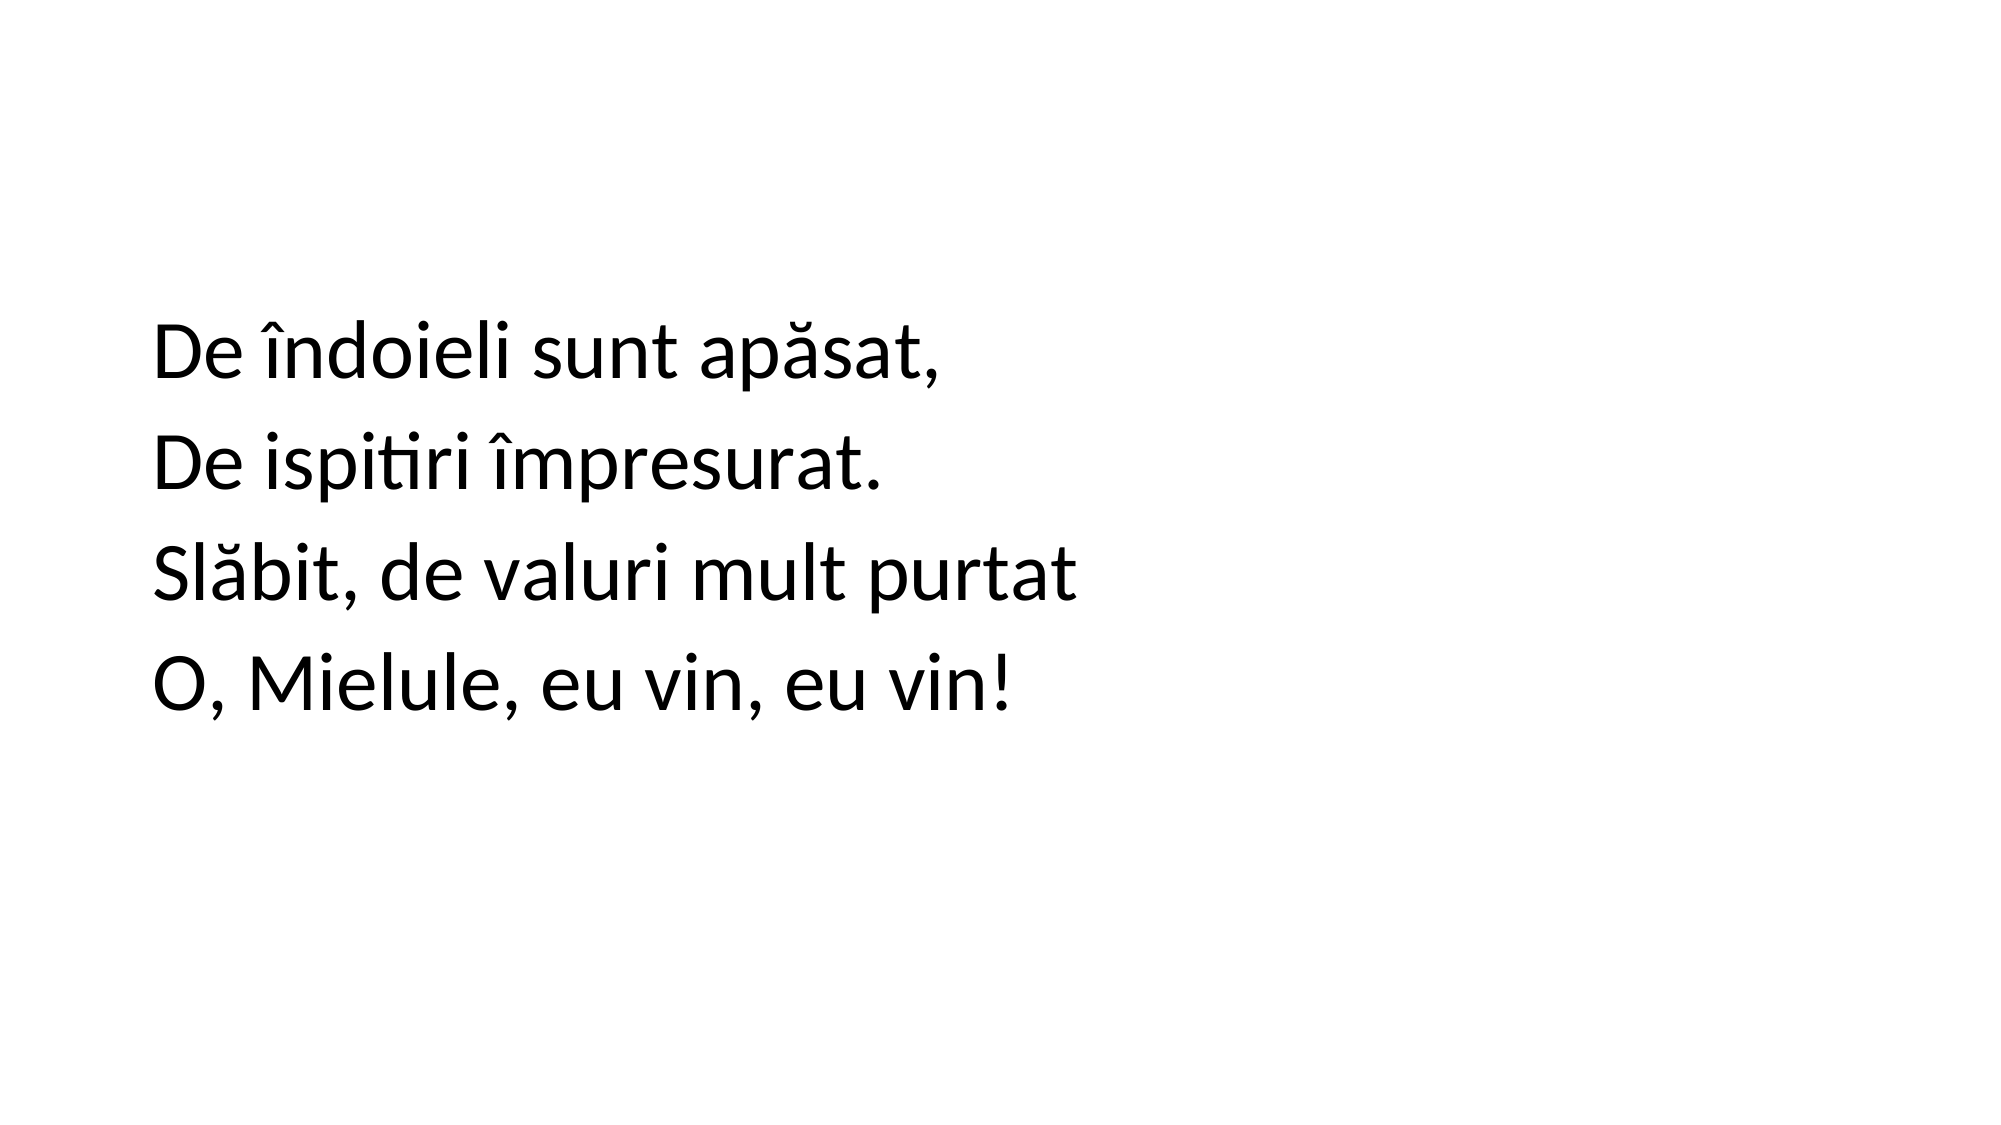

# De îndoieli sunt apăsat,
De ispitiri împresurat.
Slăbit, de valuri mult purtat
O, Mielule, eu vin, eu vin!